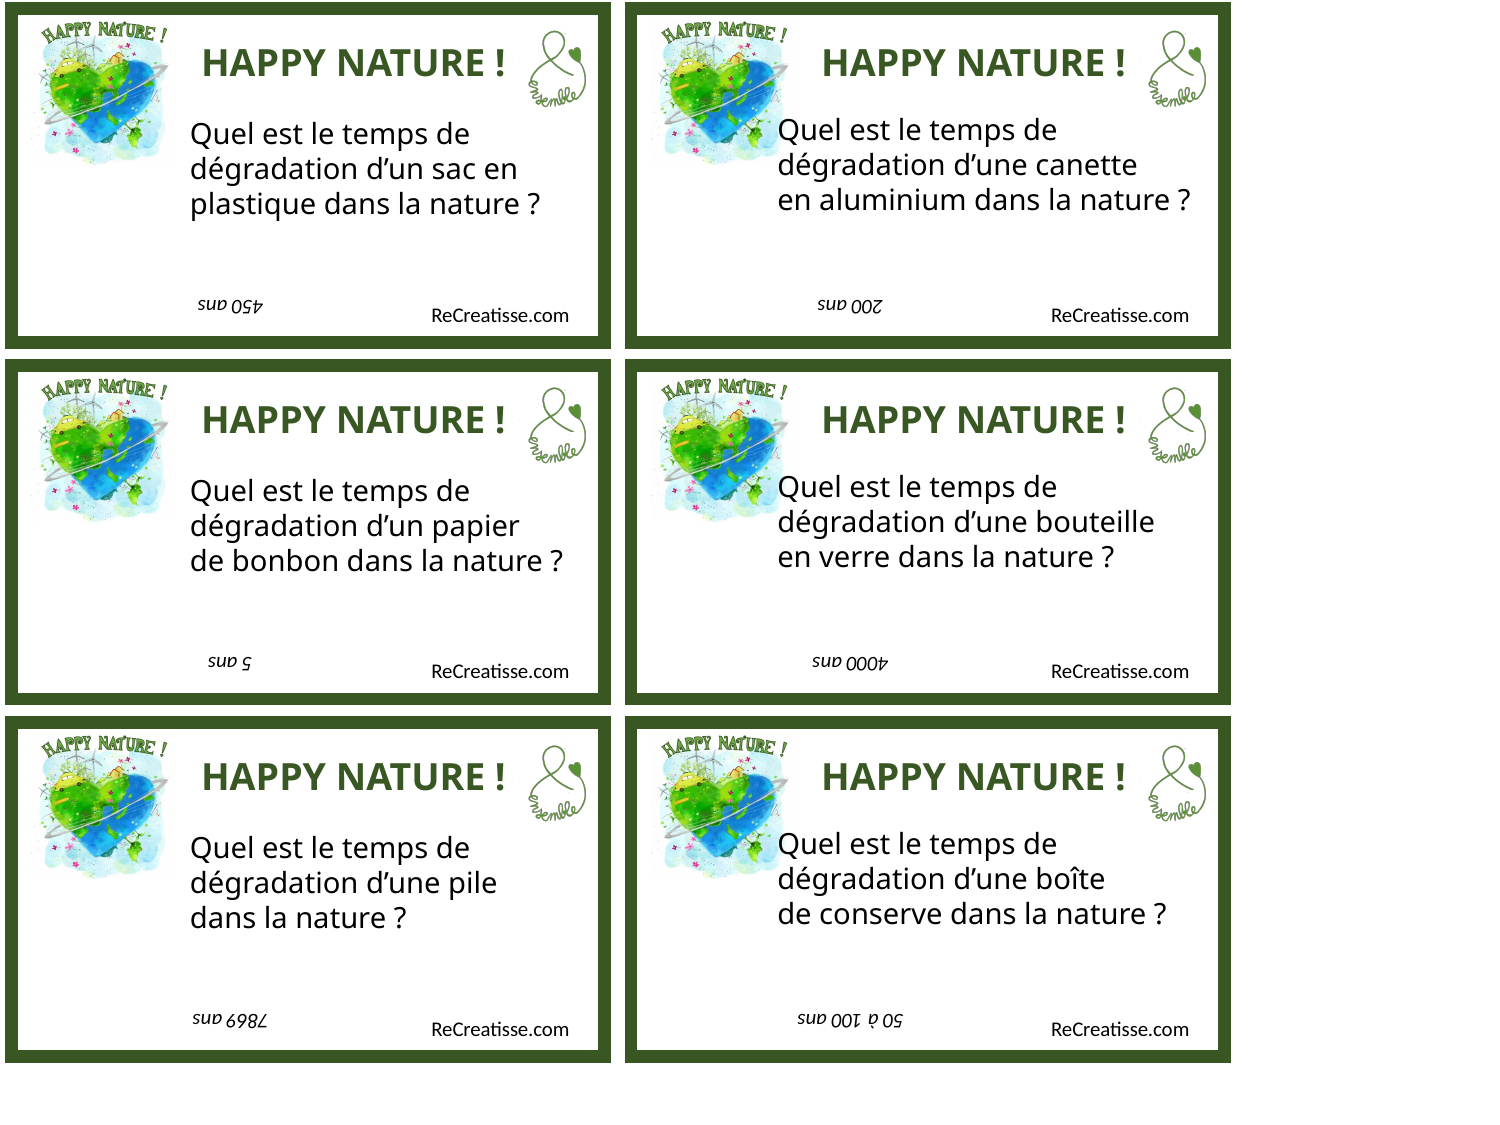

HAPPY NATURE !
HAPPY NATURE !
Quel est le temps de dégradation d’une canette
en aluminium dans la nature ?
Quel est le temps de dégradation d’un sac en plastique dans la nature ?
450 ans
200 ans
ReCreatisse.com
ReCreatisse.com
HAPPY NATURE !
HAPPY NATURE !
Quel est le temps de dégradation d’une bouteille
en verre dans la nature ?
Quel est le temps de dégradation d’un papier
de bonbon dans la nature ?
5 ans
4000 ans
ReCreatisse.com
ReCreatisse.com
HAPPY NATURE !
HAPPY NATURE !
Quel est le temps de dégradation d’une boîte
de conserve dans la nature ?
Quel est le temps de dégradation d’une pile
dans la nature ?
7869 ans
50 à 100 ans
ReCreatisse.com
ReCreatisse.com